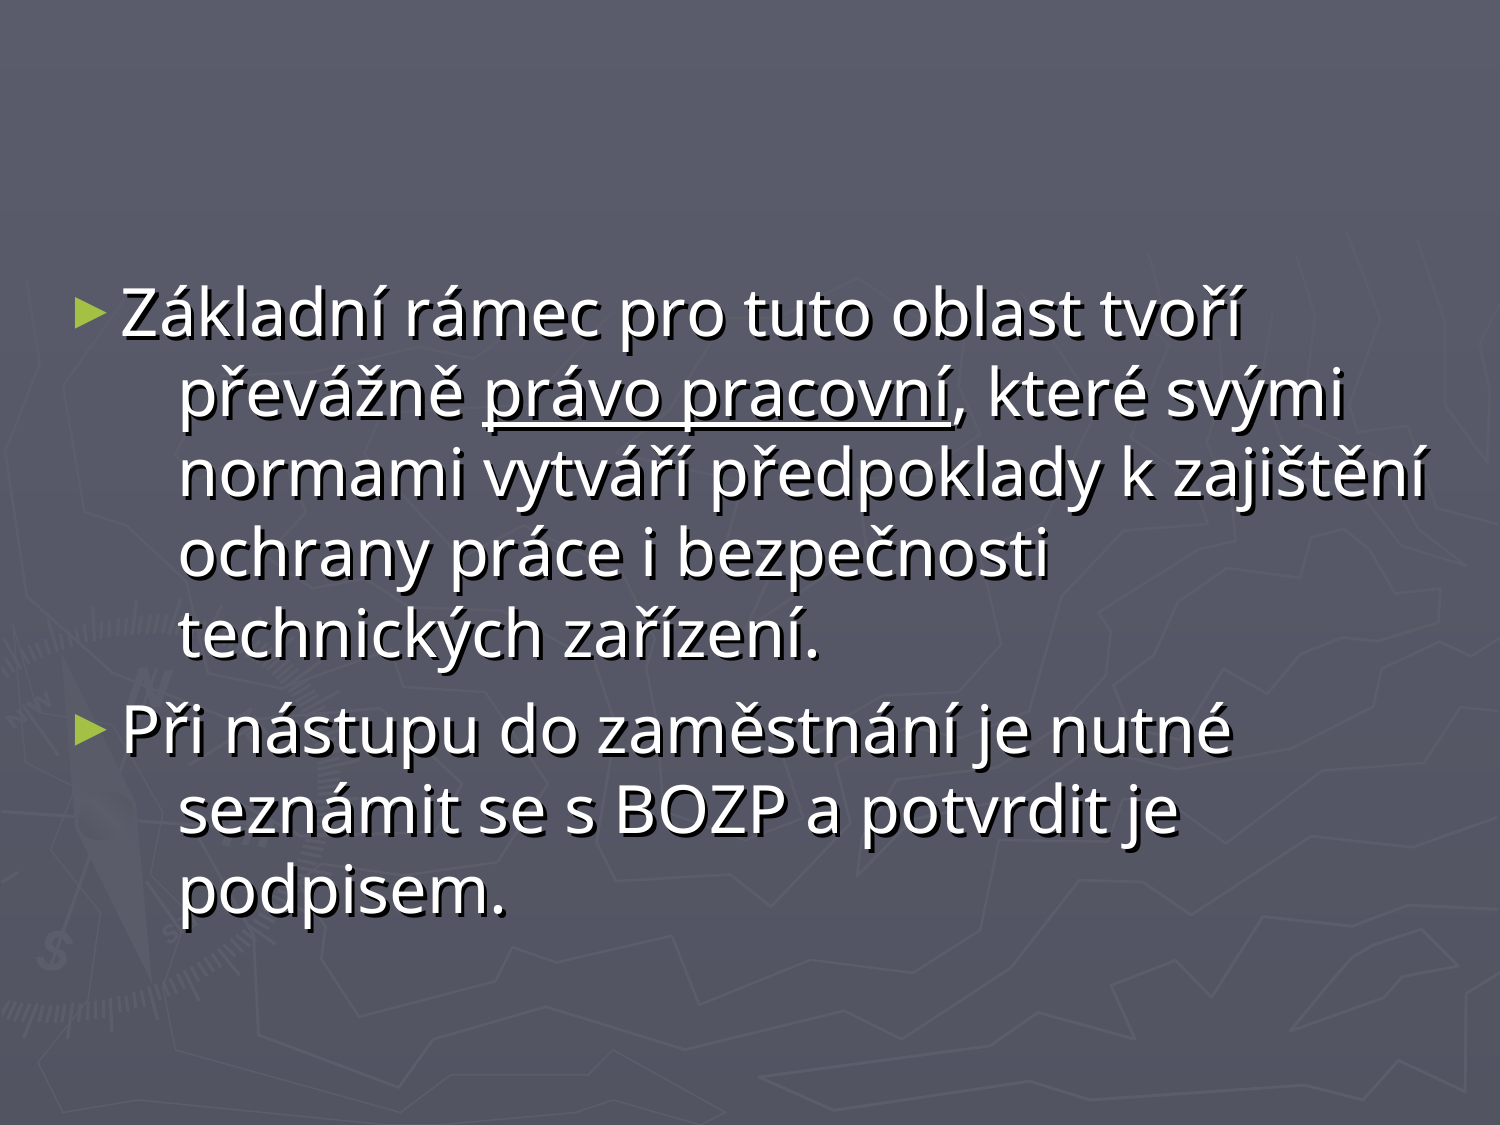

# Základní rámec pro tuto oblast tvoří převážně právo pracovní, které svými normami vytváří předpoklady k zajištění ochrany práce i bezpečnosti technických zařízení.
Při nástupu do zaměstnání je nutné seznámit se s BOZP a potvrdit je podpisem.